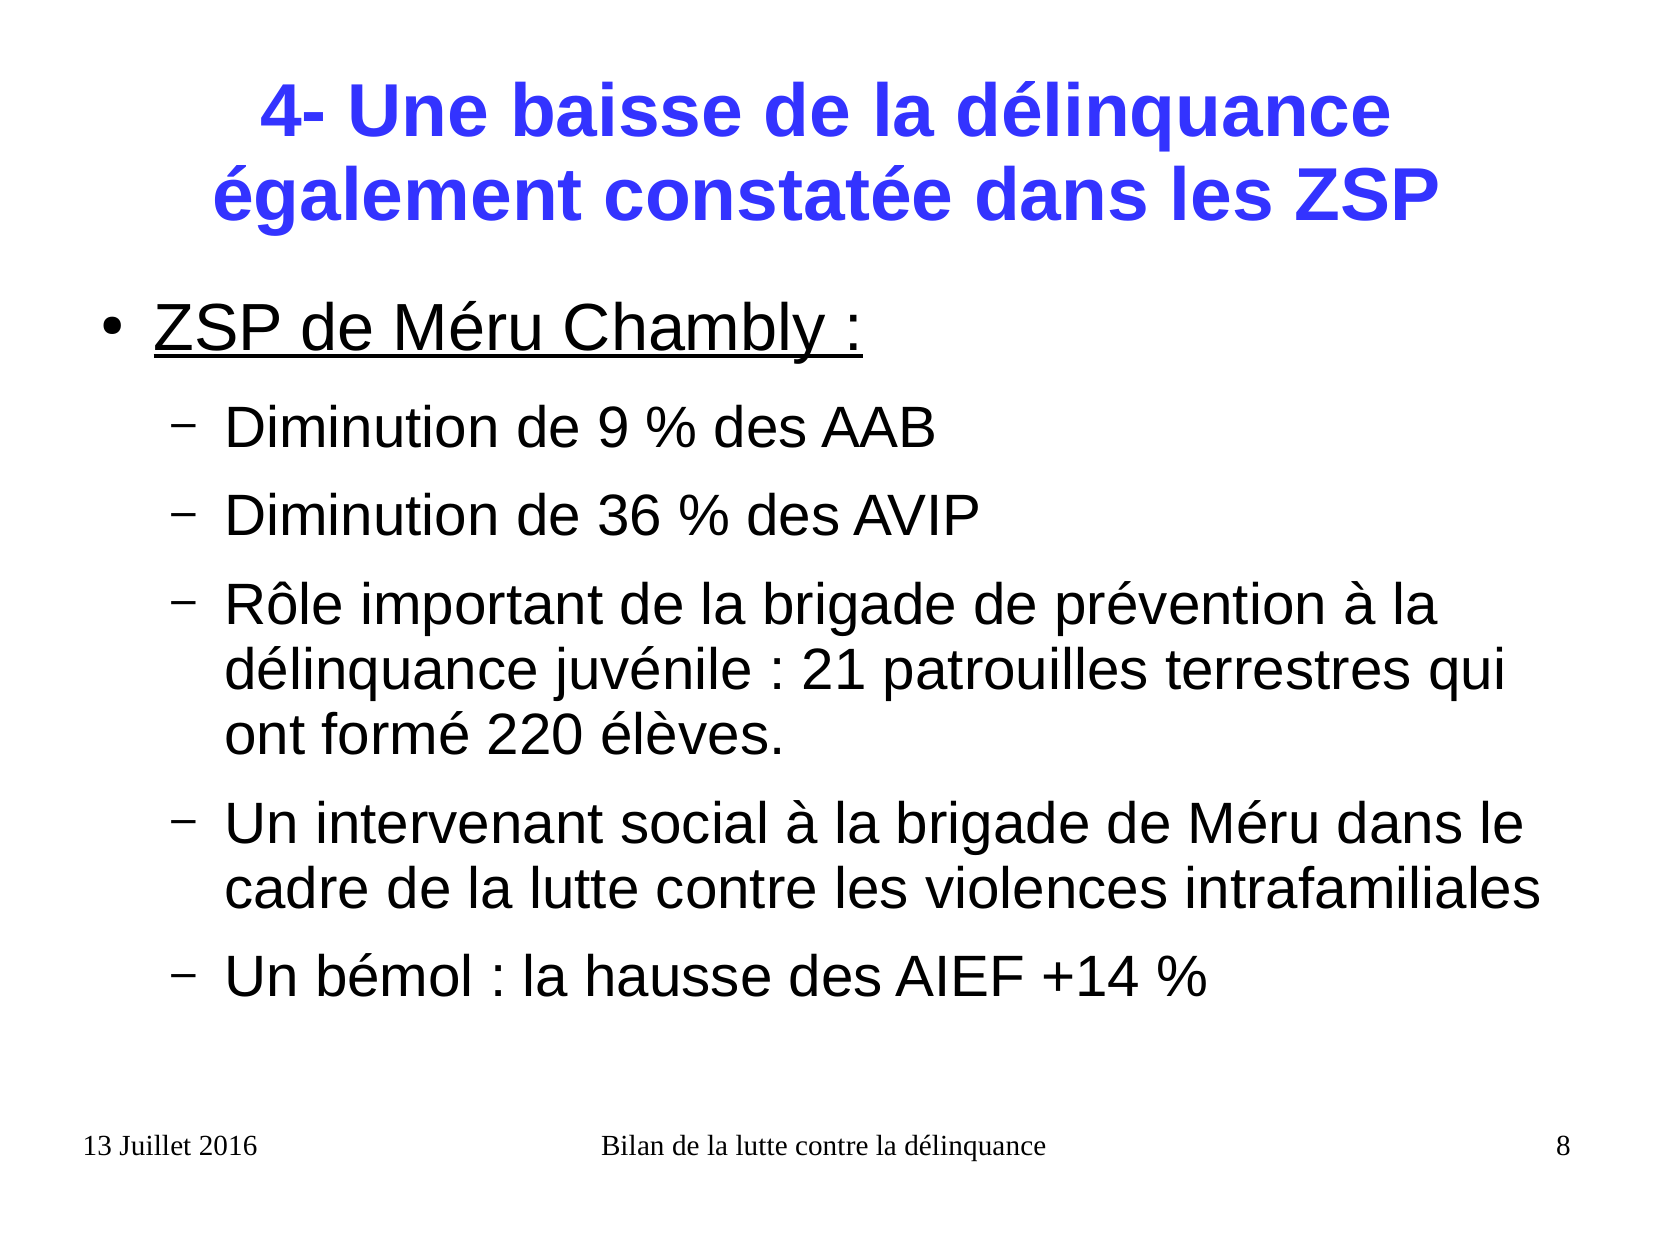

# 4- Une baisse de la délinquance également constatée dans les ZSP
ZSP de Méru Chambly :
Diminution de 9 % des AAB
Diminution de 36 % des AVIP
Rôle important de la brigade de prévention à la délinquance juvénile : 21 patrouilles terrestres qui ont formé 220 élèves.
Un intervenant social à la brigade de Méru dans le cadre de la lutte contre les violences intrafamiliales
Un bémol : la hausse des AIEF +14 %
13 Juillet 2016
Bilan de la lutte contre la délinquance
8